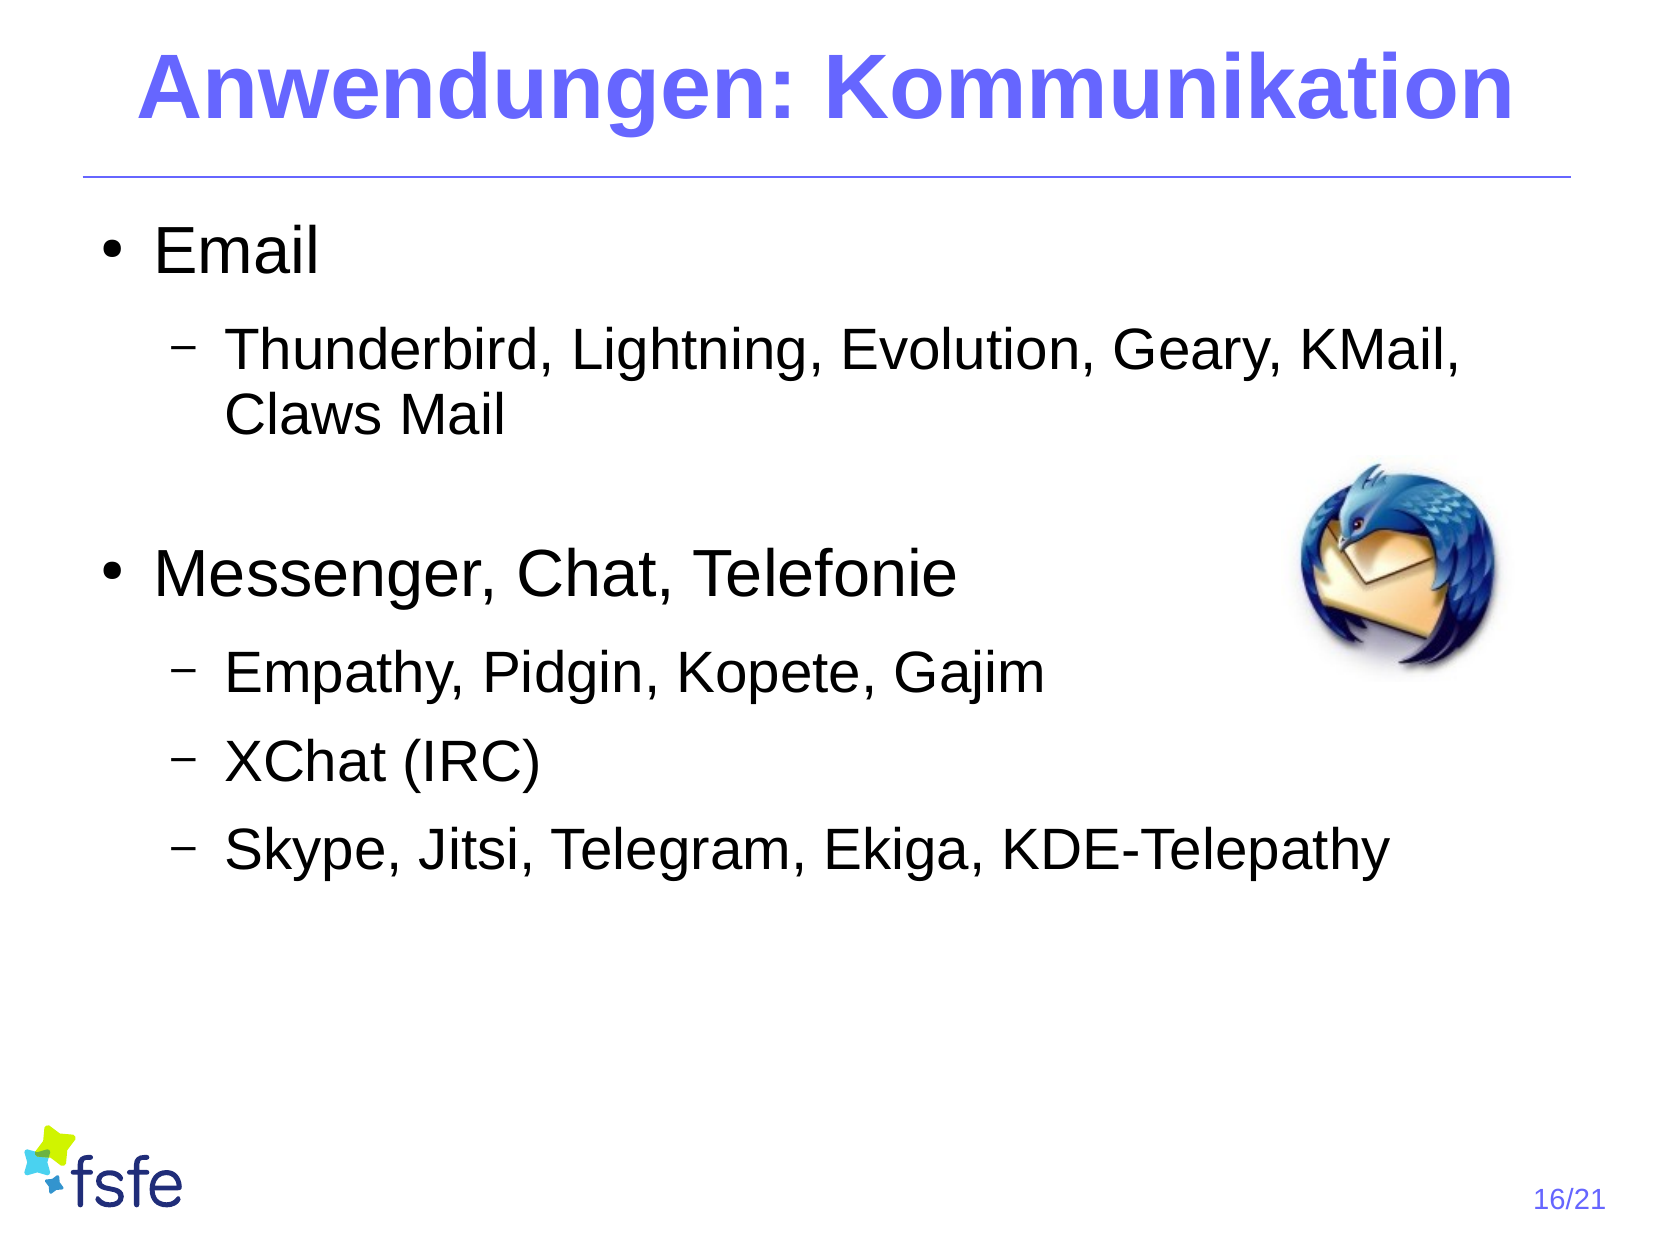

# Anwendungen: Kommunikation
Email
Thunderbird, Lightning, Evolution, Geary, KMail, Claws Mail
Messenger, Chat, Telefonie
Empathy, Pidgin, Kopete, Gajim
XChat (IRC)
Skype, Jitsi, Telegram, Ekiga, KDE-Telepathy
16